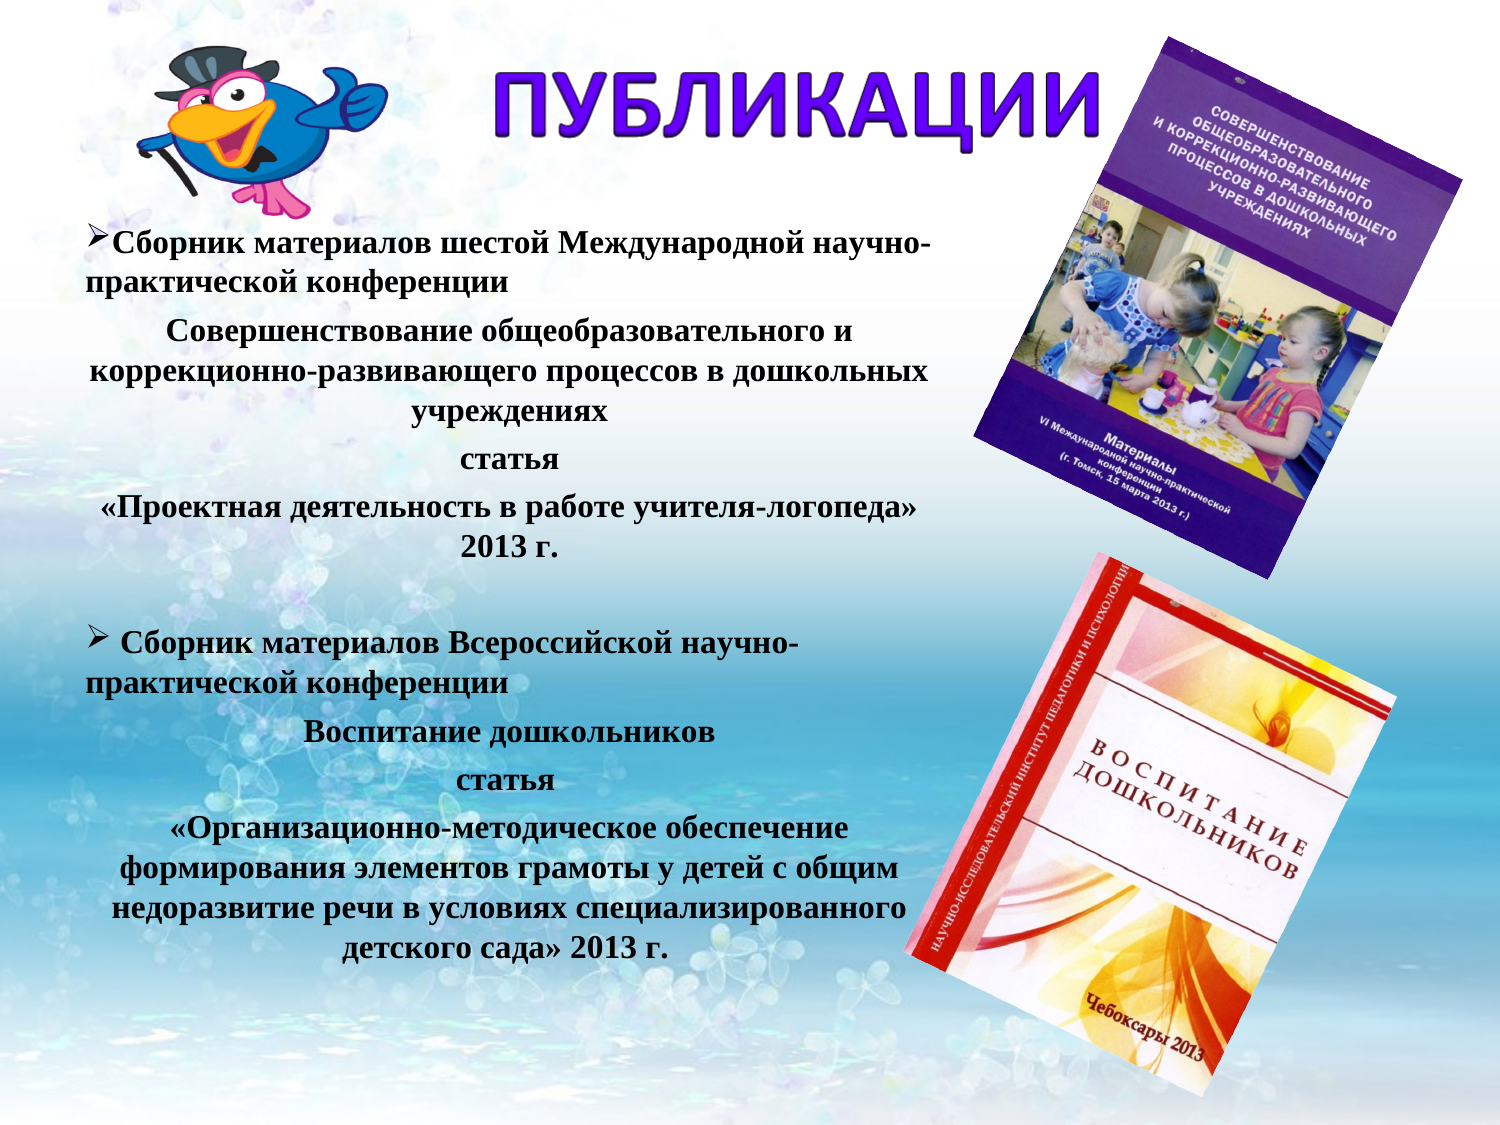

Сборник материалов шестой Международной научно-практической конференции
Совершенствование общеобразовательного и коррекционно-развивающего процессов в дошкольных учреждениях
статья
«Проектная деятельность в работе учителя-логопеда» 2013 г.
 Сборник материалов Всероссийской научно-практической конференции
Воспитание дошкольников
статья
«Организационно-методическое обеспечение формирования элементов грамоты у детей с общим недоразвитие речи в условиях специализированного детского сада» 2013 г.